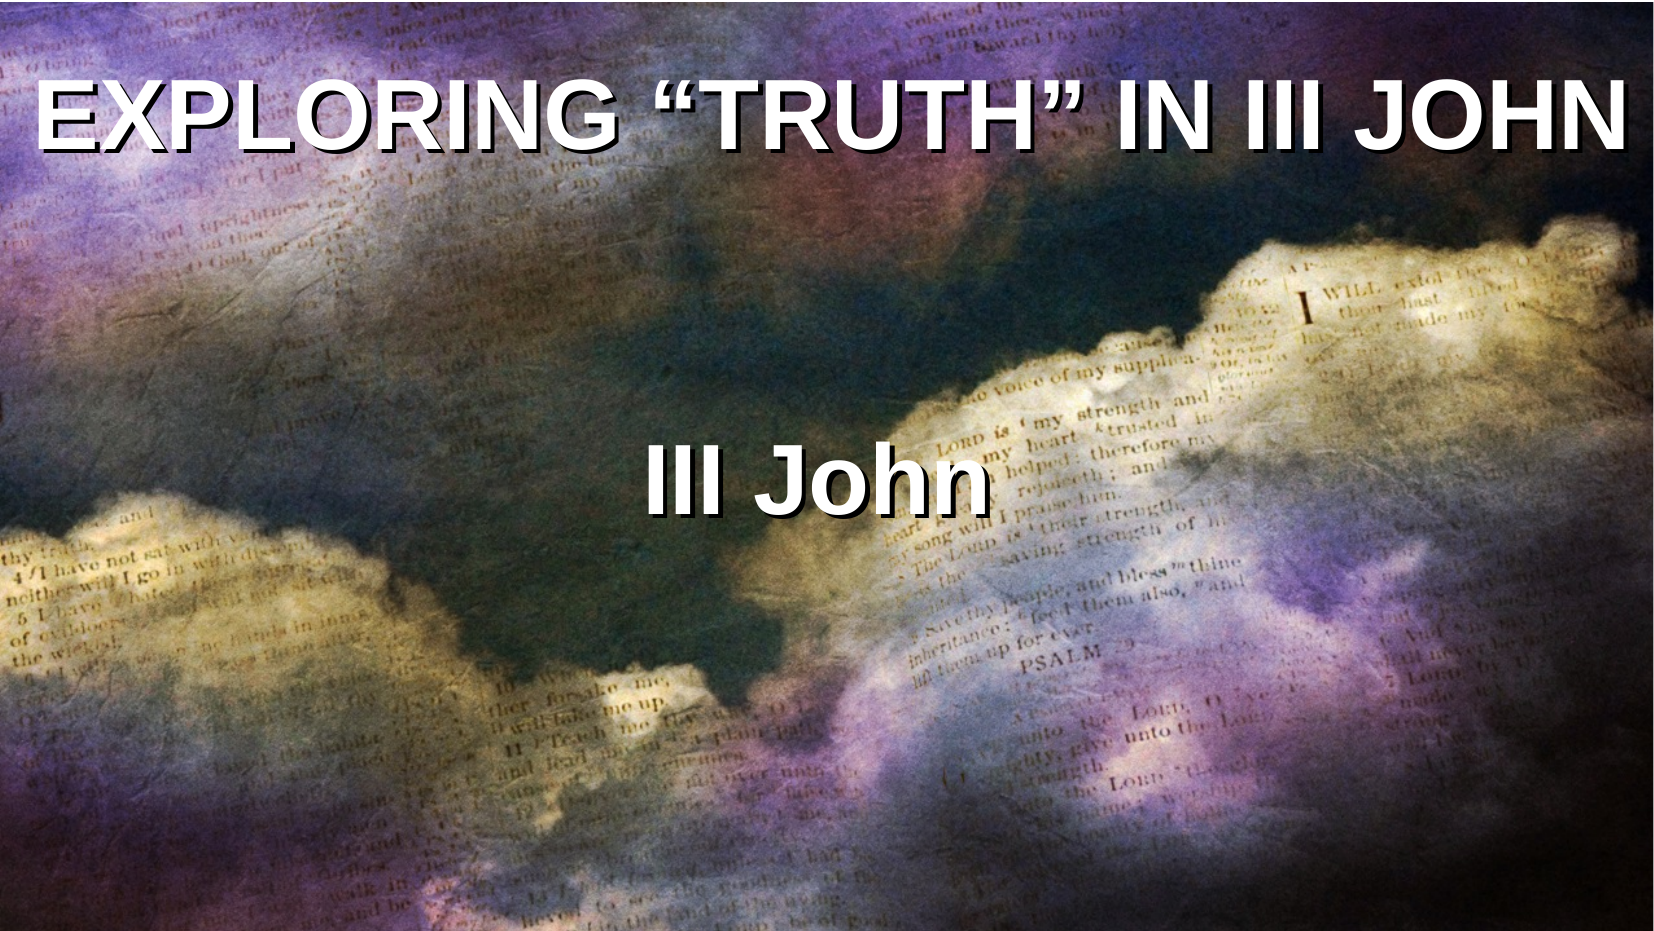

# EXPLORING “TRUTH” IN III JOHN
III John